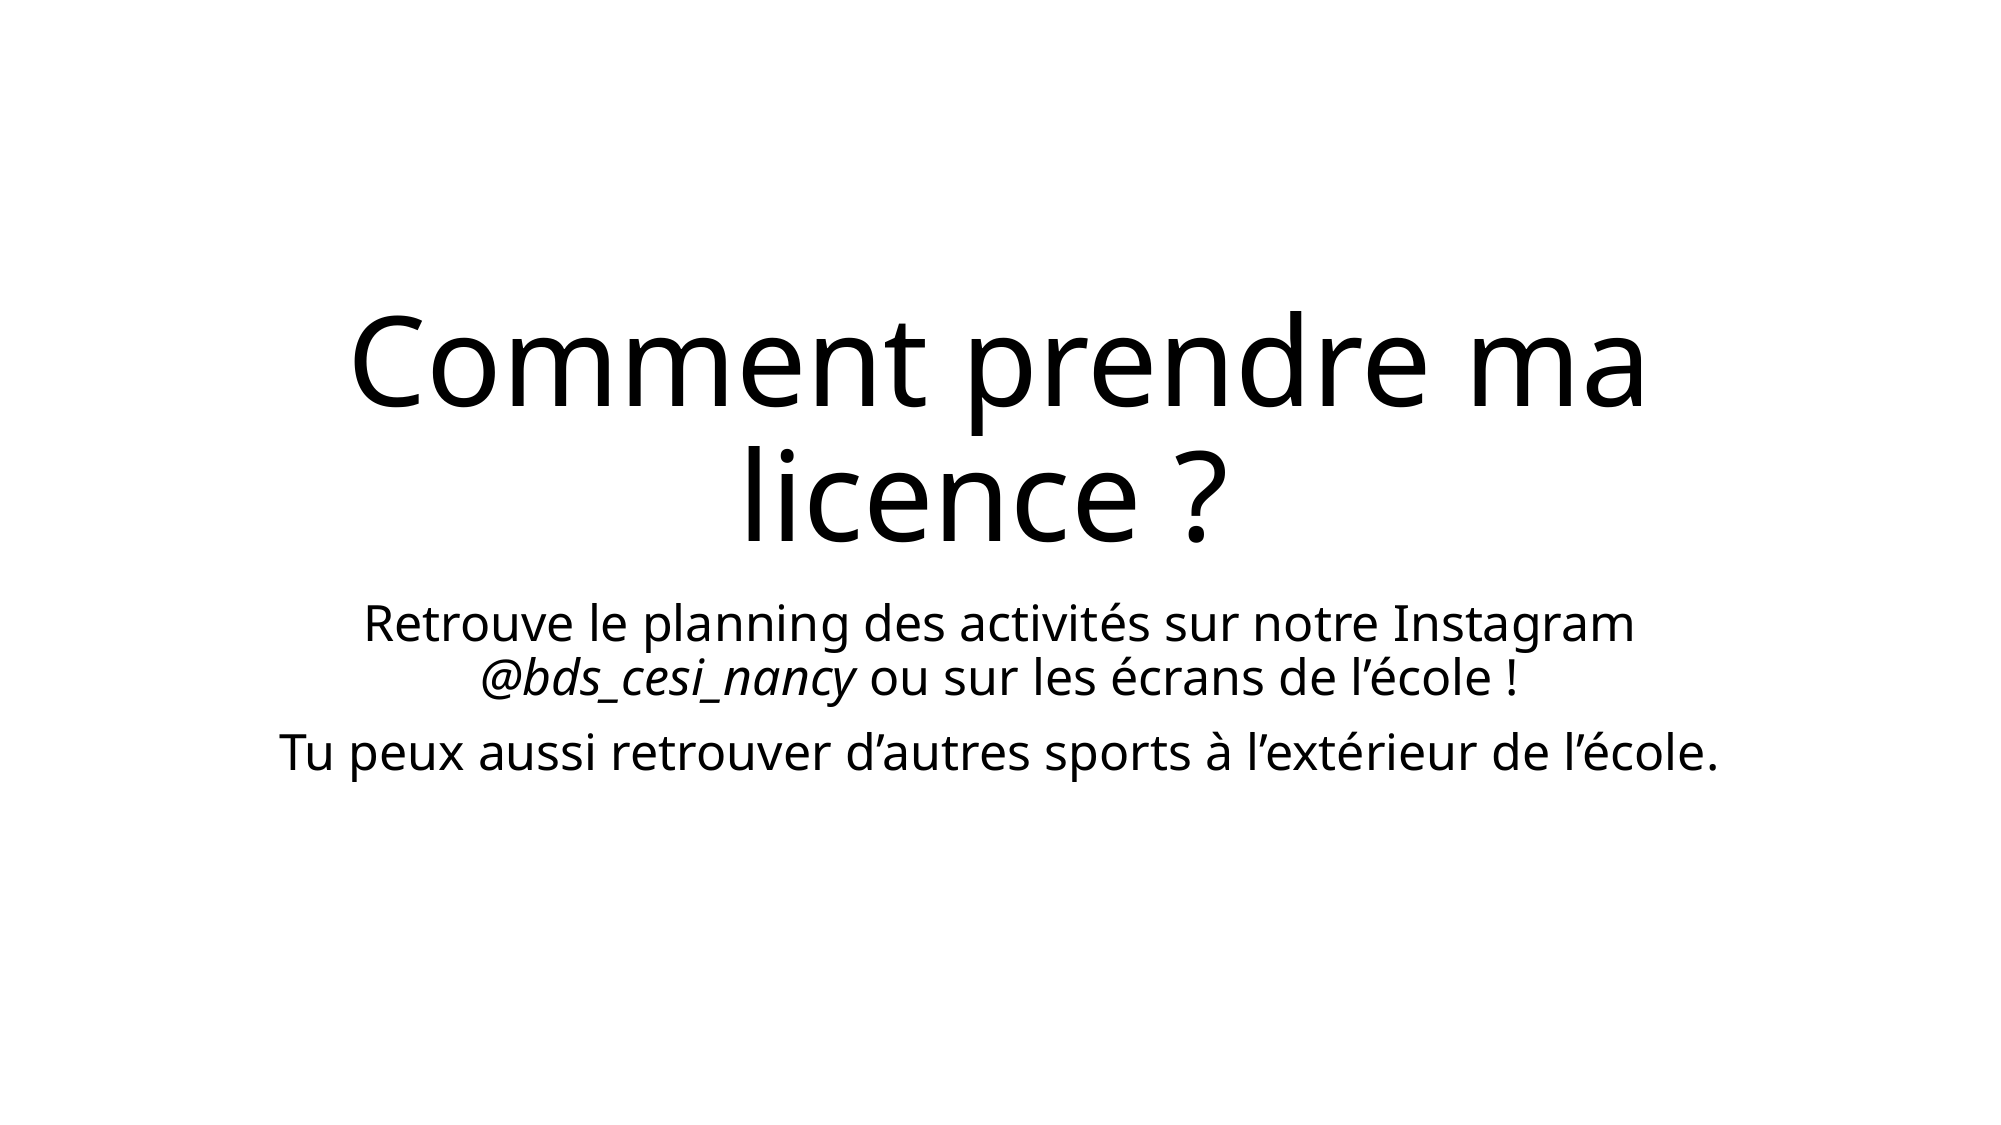

# Comment prendre ma licence ?
Retrouve le planning des activités sur notre Instagram @bds_cesi_nancy ou sur les écrans de l’école !
Tu peux aussi retrouver d’autres sports à l’extérieur de l’école.